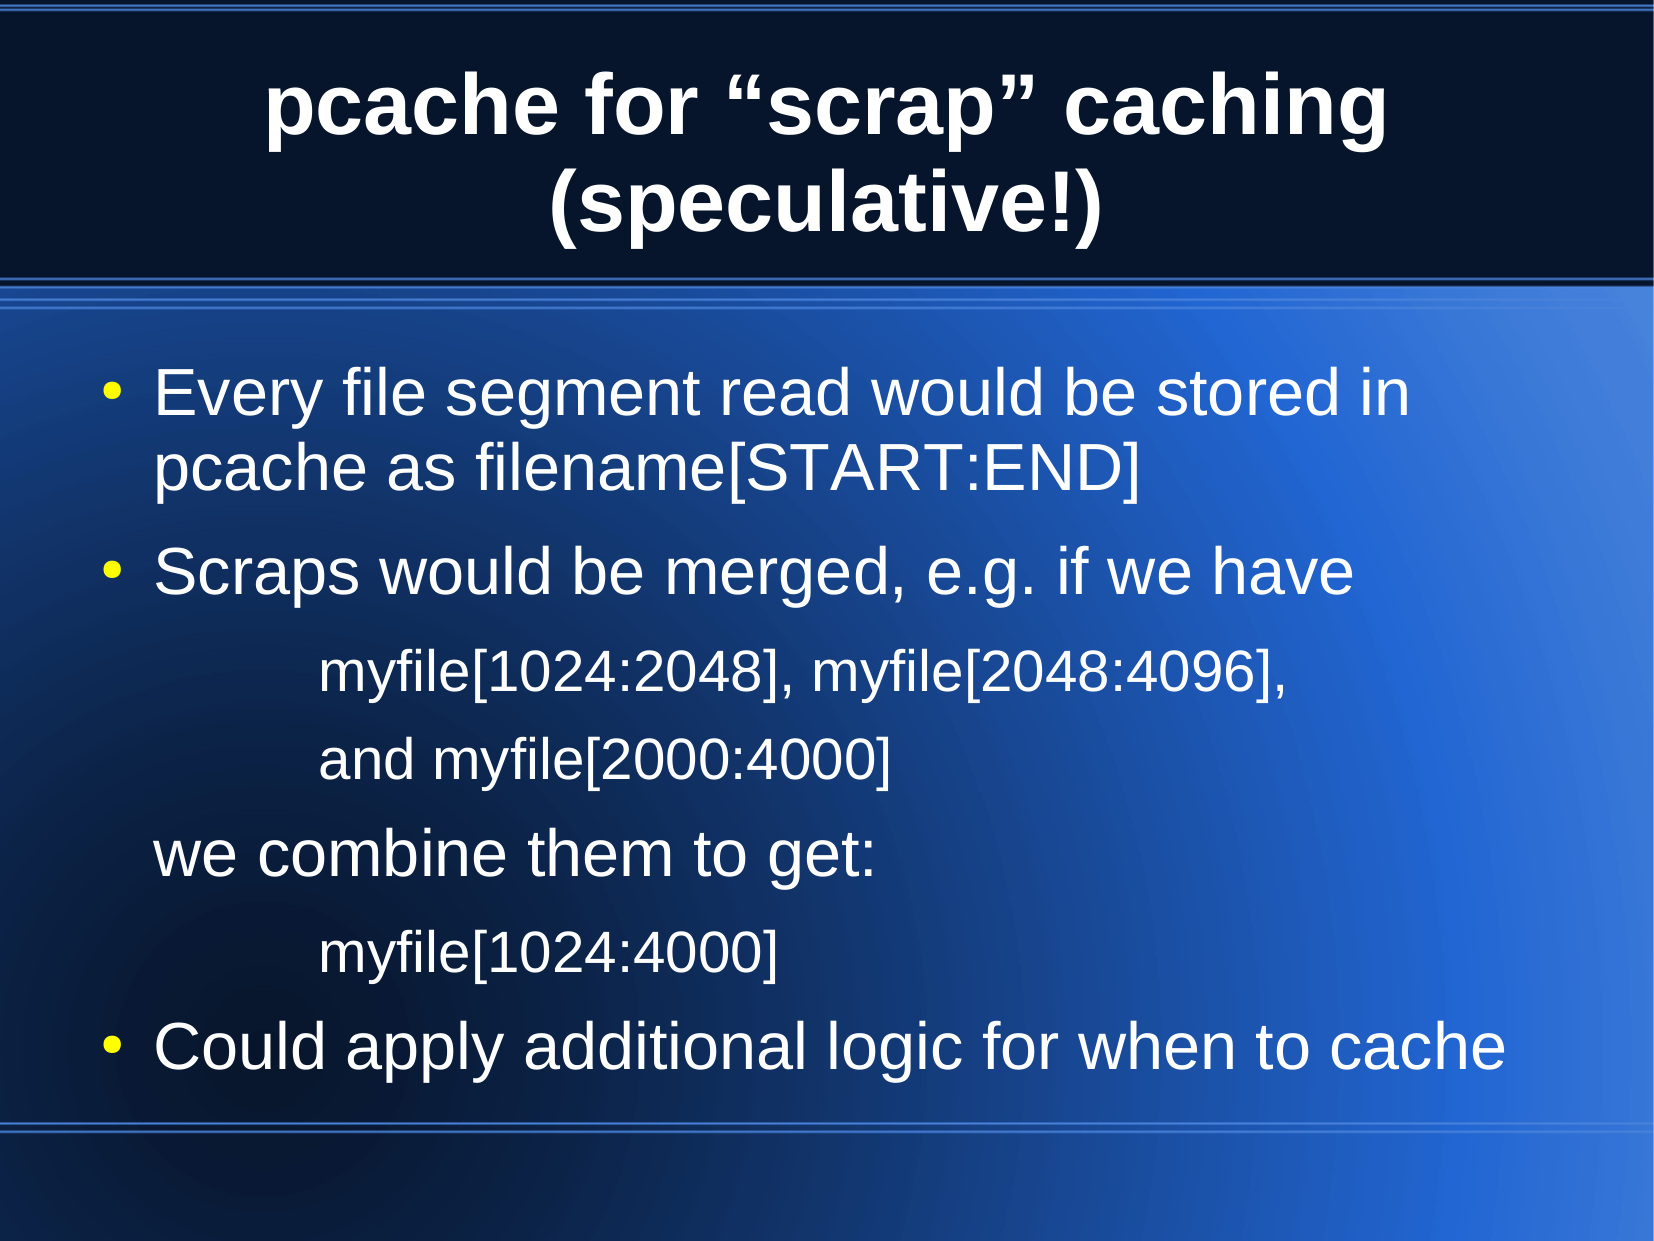

# pcache for “scrap” caching (speculative!)
Every file segment read would be stored in pcache as filename[START:END]
Scraps would be merged, e.g. if we have
myfile[1024:2048], myfile[2048:4096],
and myfile[2000:4000]
we combine them to get:
myfile[1024:4000]
Could apply additional logic for when to cache